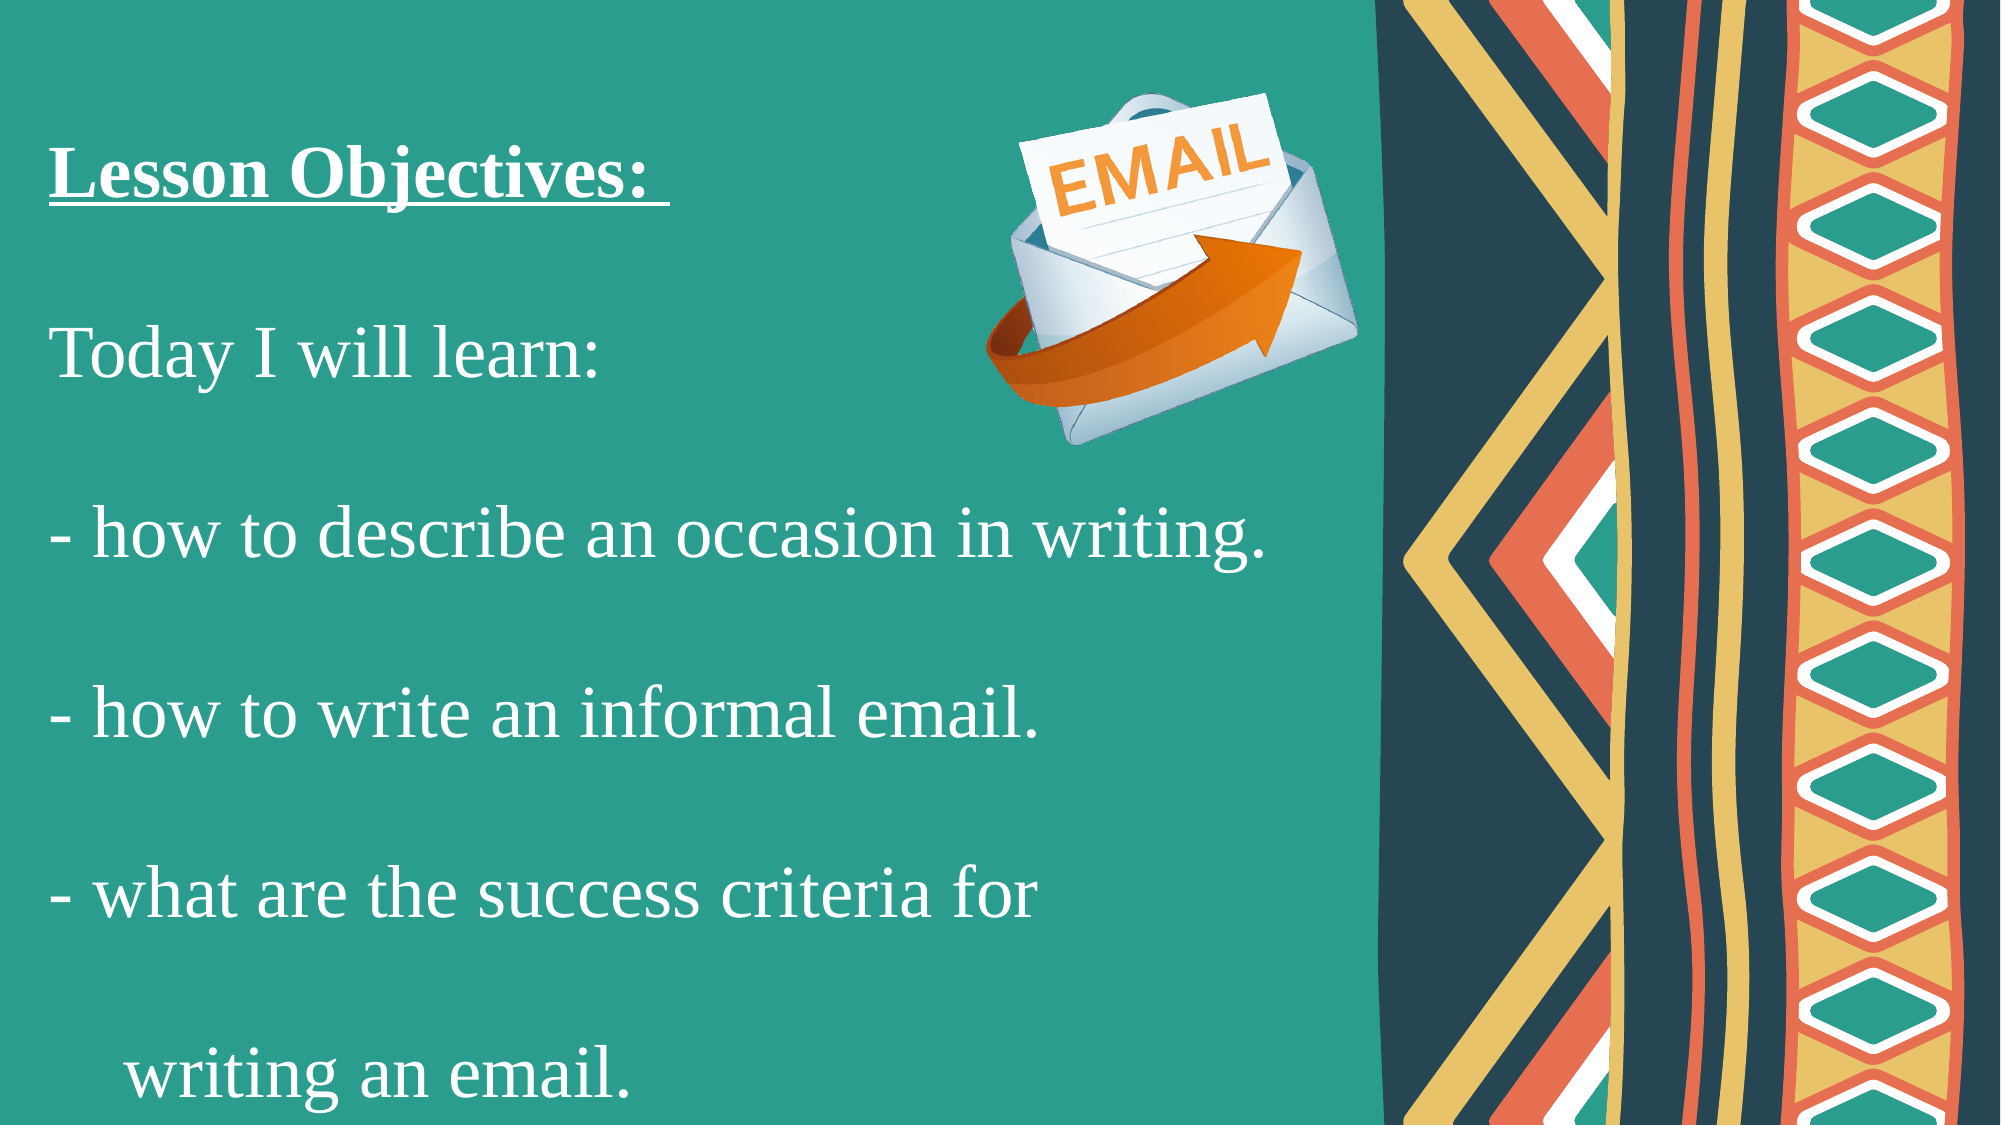

# Lesson Objectives: Today I will learn: - how to describe an occasion in writing. - how to write an informal email. - what are the success criteria for writing an email.